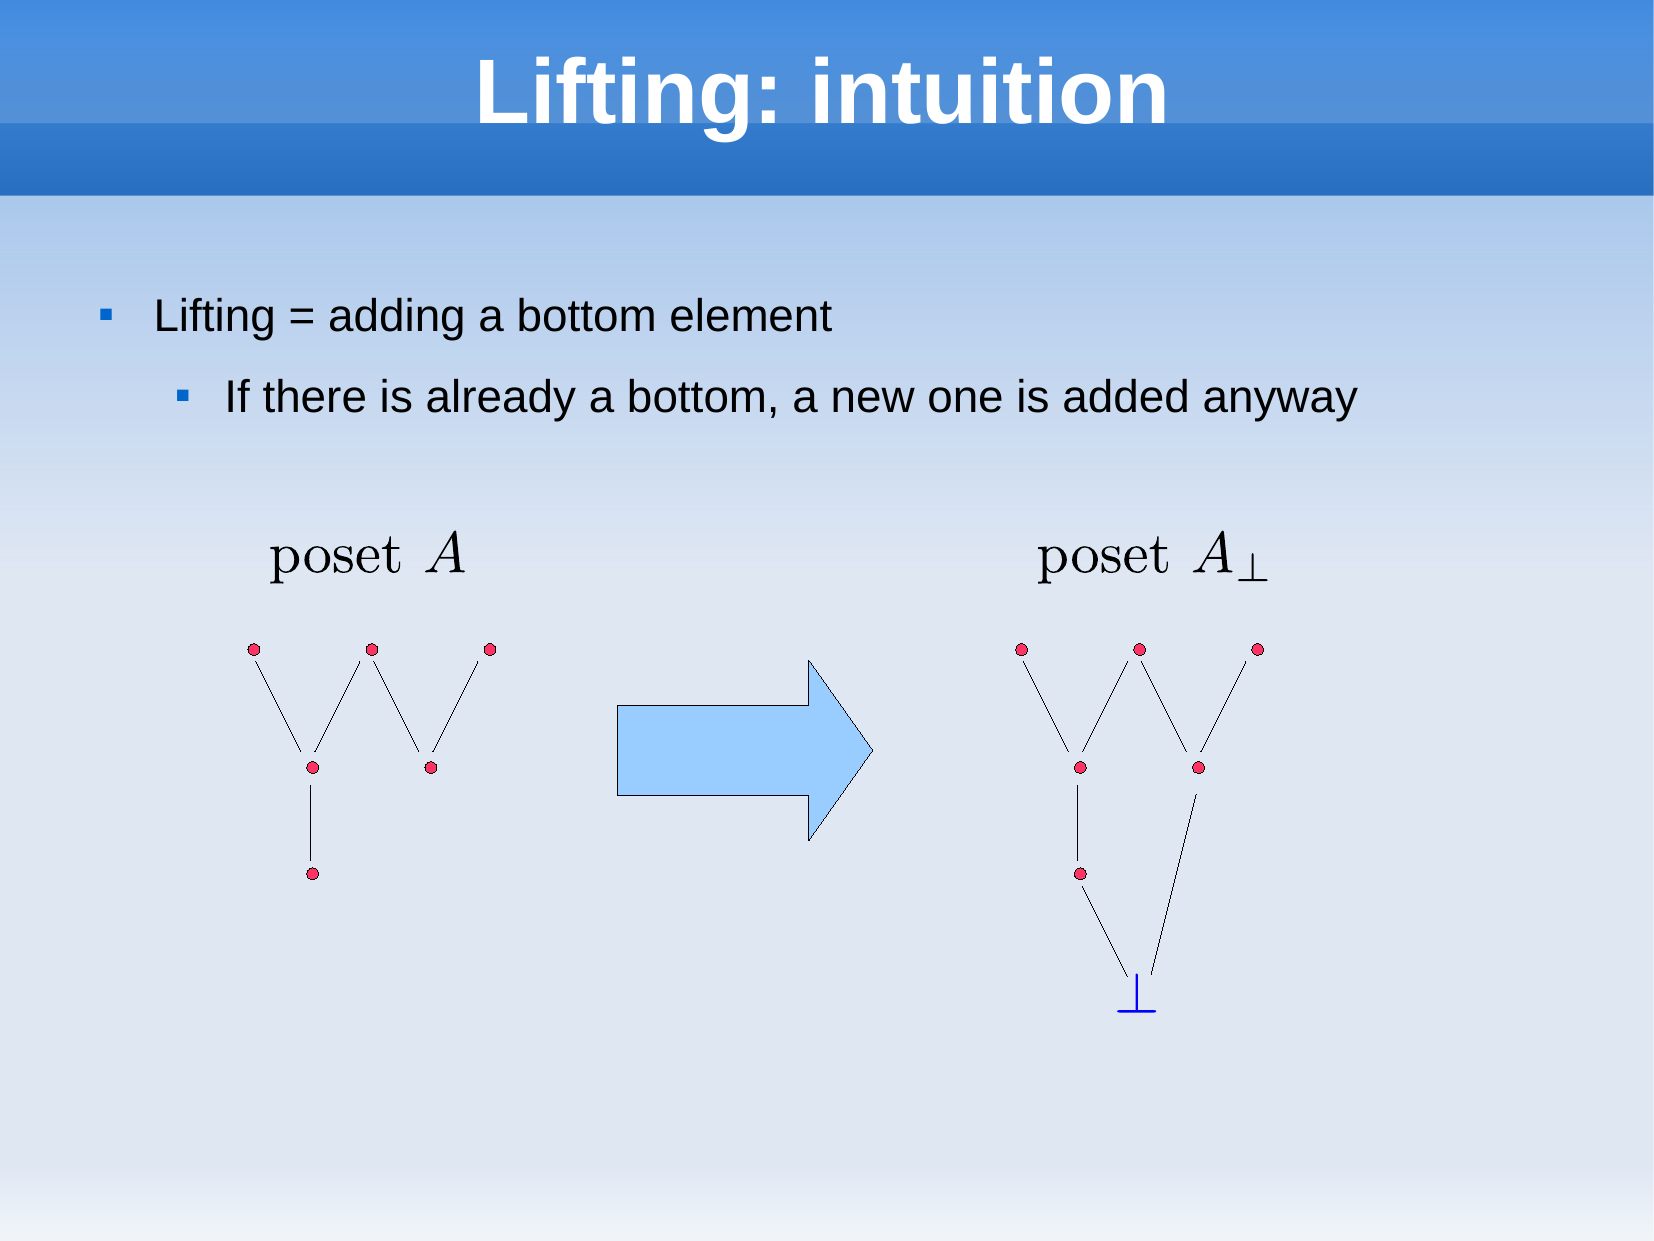

# Lifting: intuition
Lifting = adding a bottom element
If there is already a bottom, a new one is added anyway